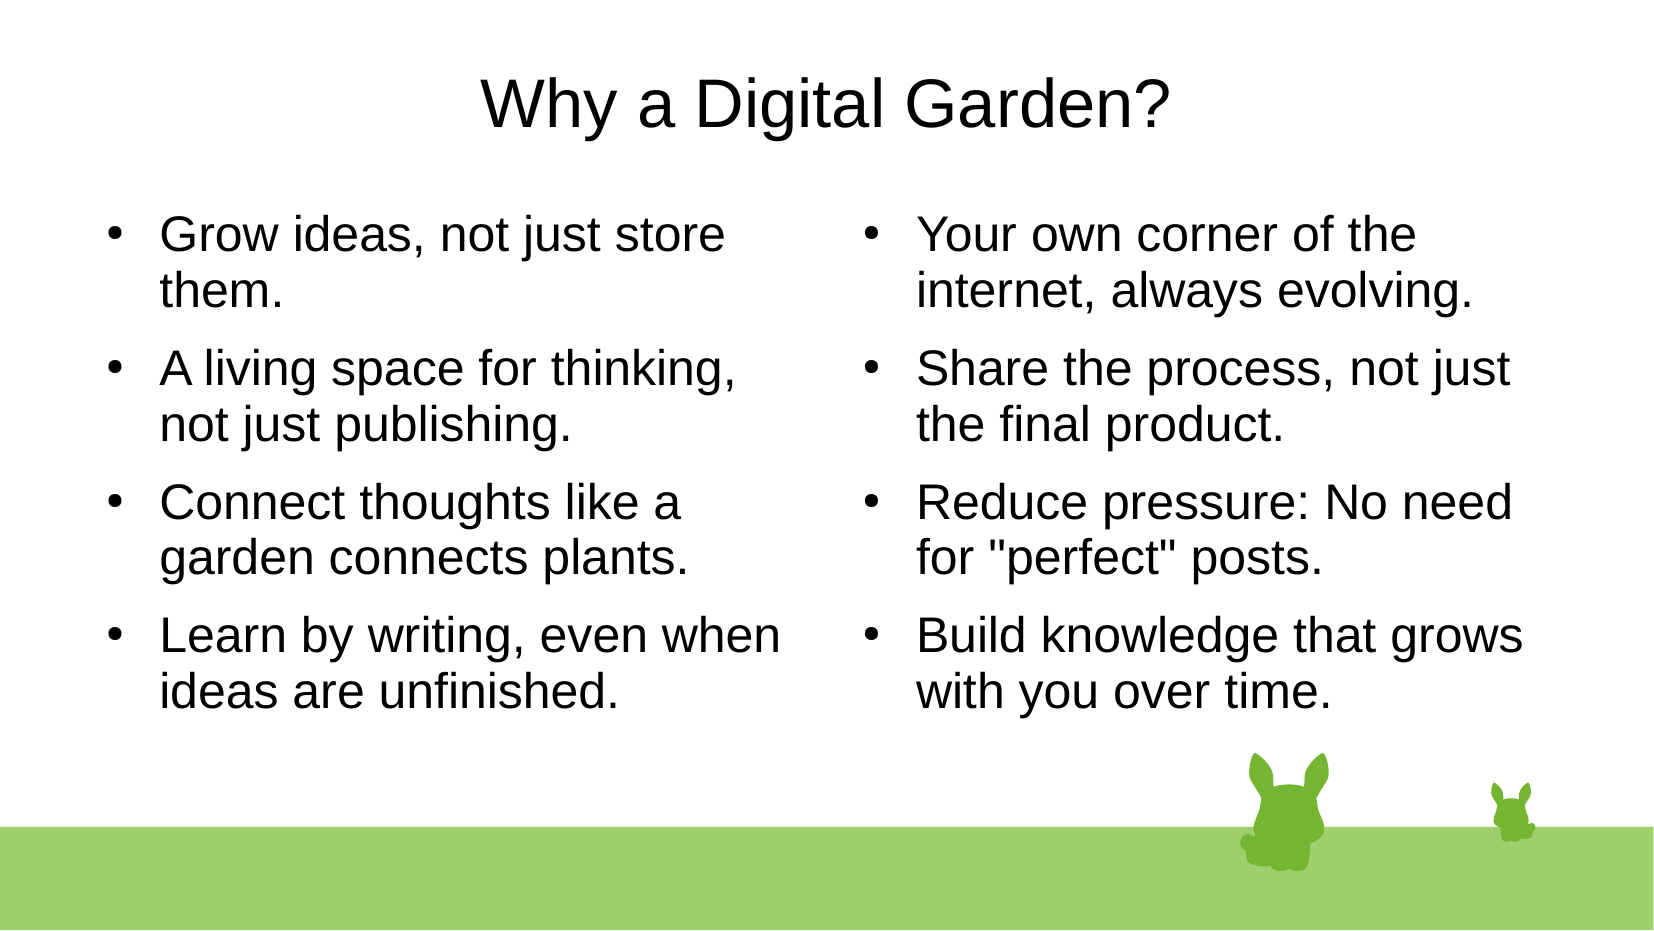

# Why a Digital Garden?
Grow ideas, not just store them.
A living space for thinking, not just publishing.
Connect thoughts like a garden connects plants.
Learn by writing, even when ideas are unfinished.
Your own corner of the internet, always evolving.
Share the process, not just the final product.
Reduce pressure: No need for "perfect" posts.
Build knowledge that grows with you over time.